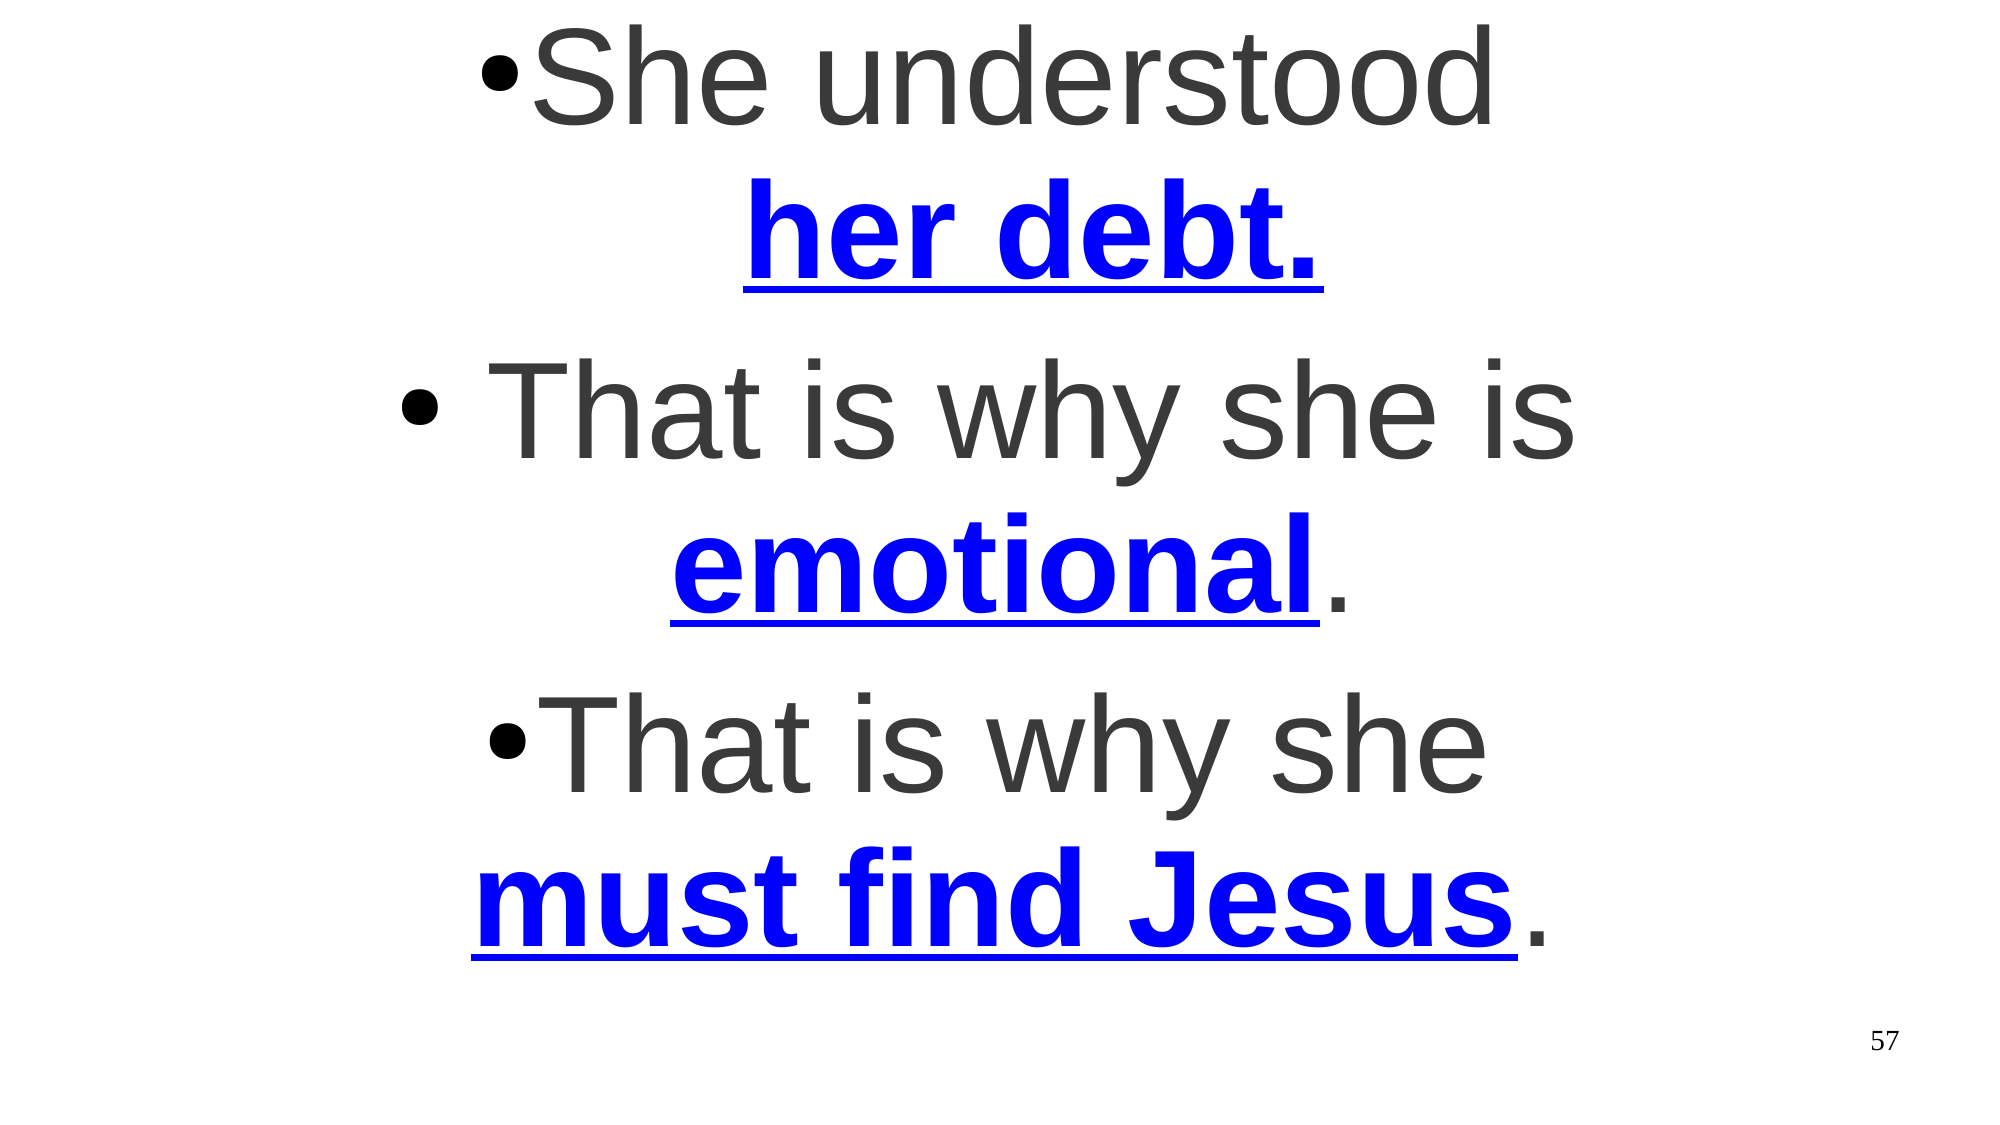

# She understood her debt.
 That is why she is
emotional.
That is why she
must find Jesus.
57